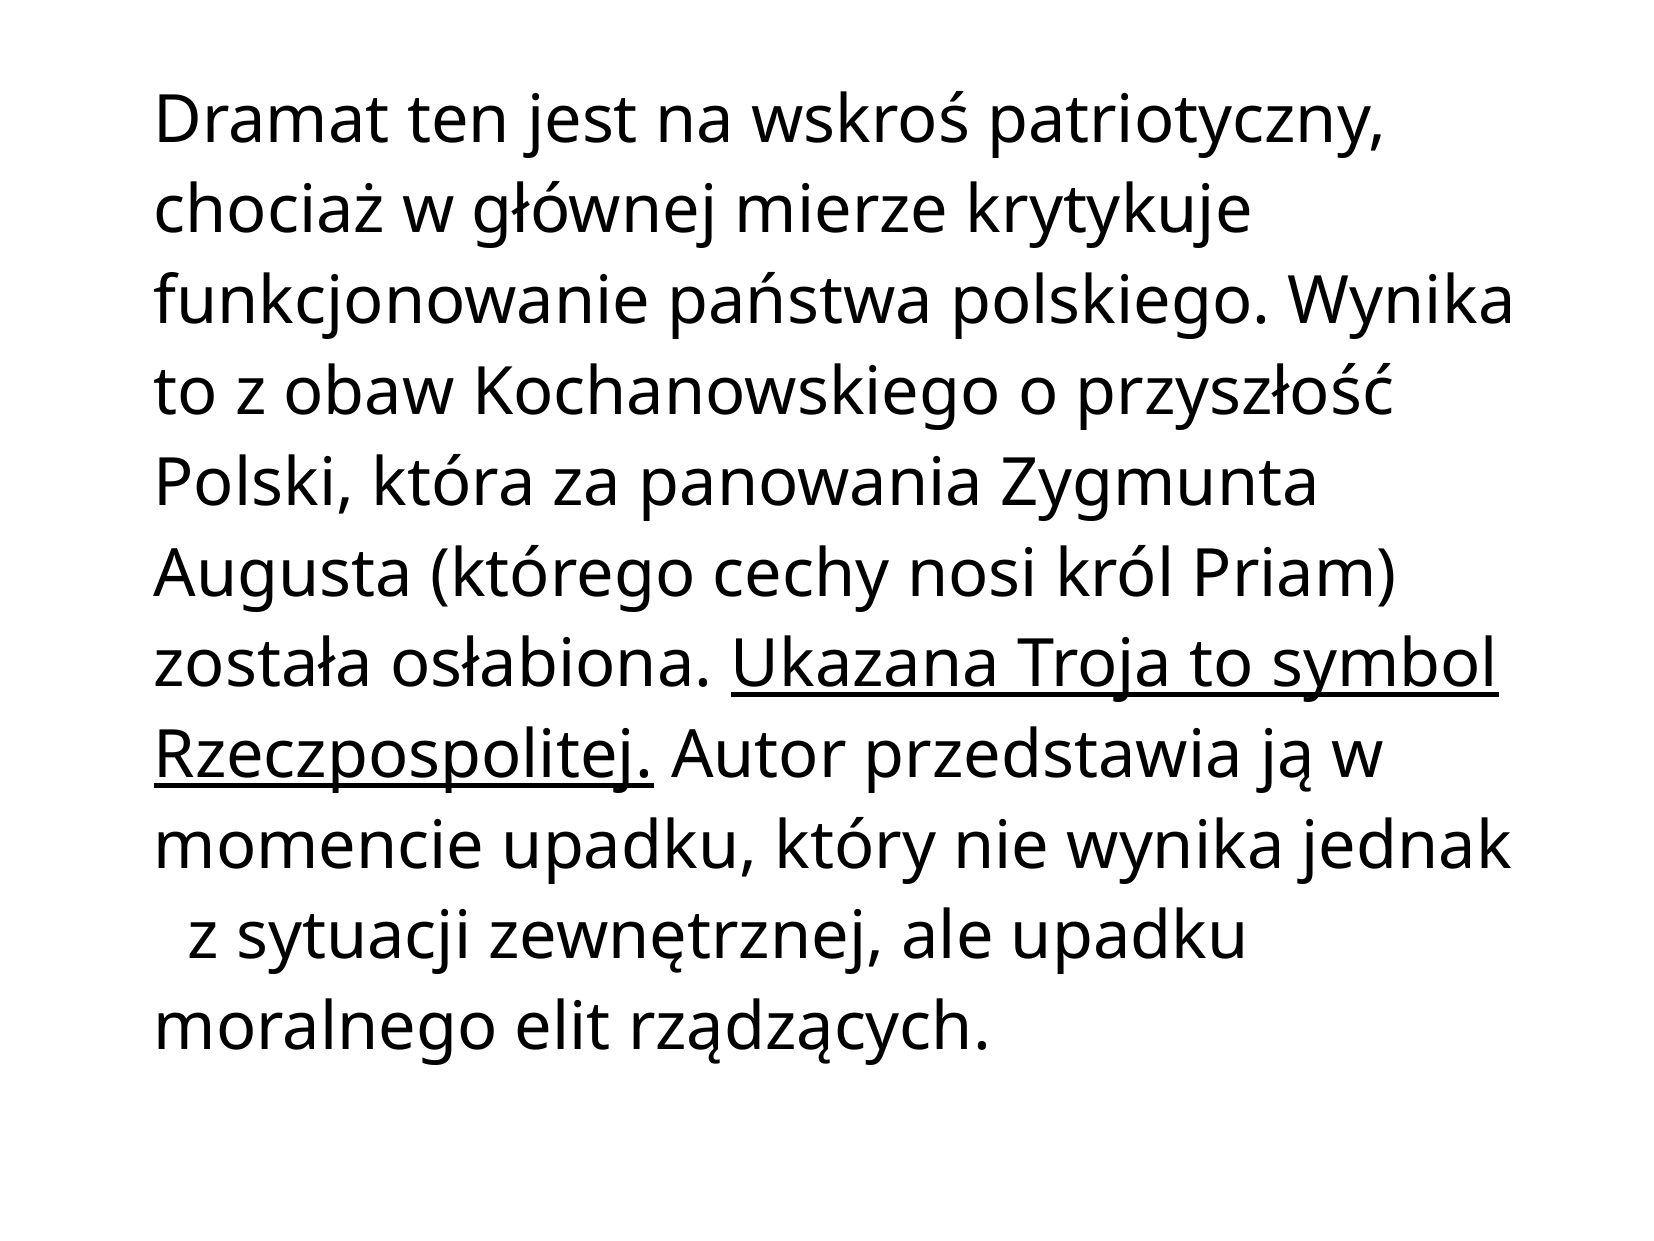

#
Dramat ten jest na wskroś patriotyczny, chociaż w głównej mierze krytykuje funkcjonowanie państwa polskiego. Wynika to z obaw Kochanowskiego o przyszłość Polski, która za panowania Zygmunta Augusta (którego cechy nosi król Priam) została osłabiona. Ukazana Troja to symbol Rzeczpospolitej. Autor przedstawia ją w momencie upadku, który nie wynika jednak z sytuacji zewnętrznej, ale upadku moralnego elit rządzących.